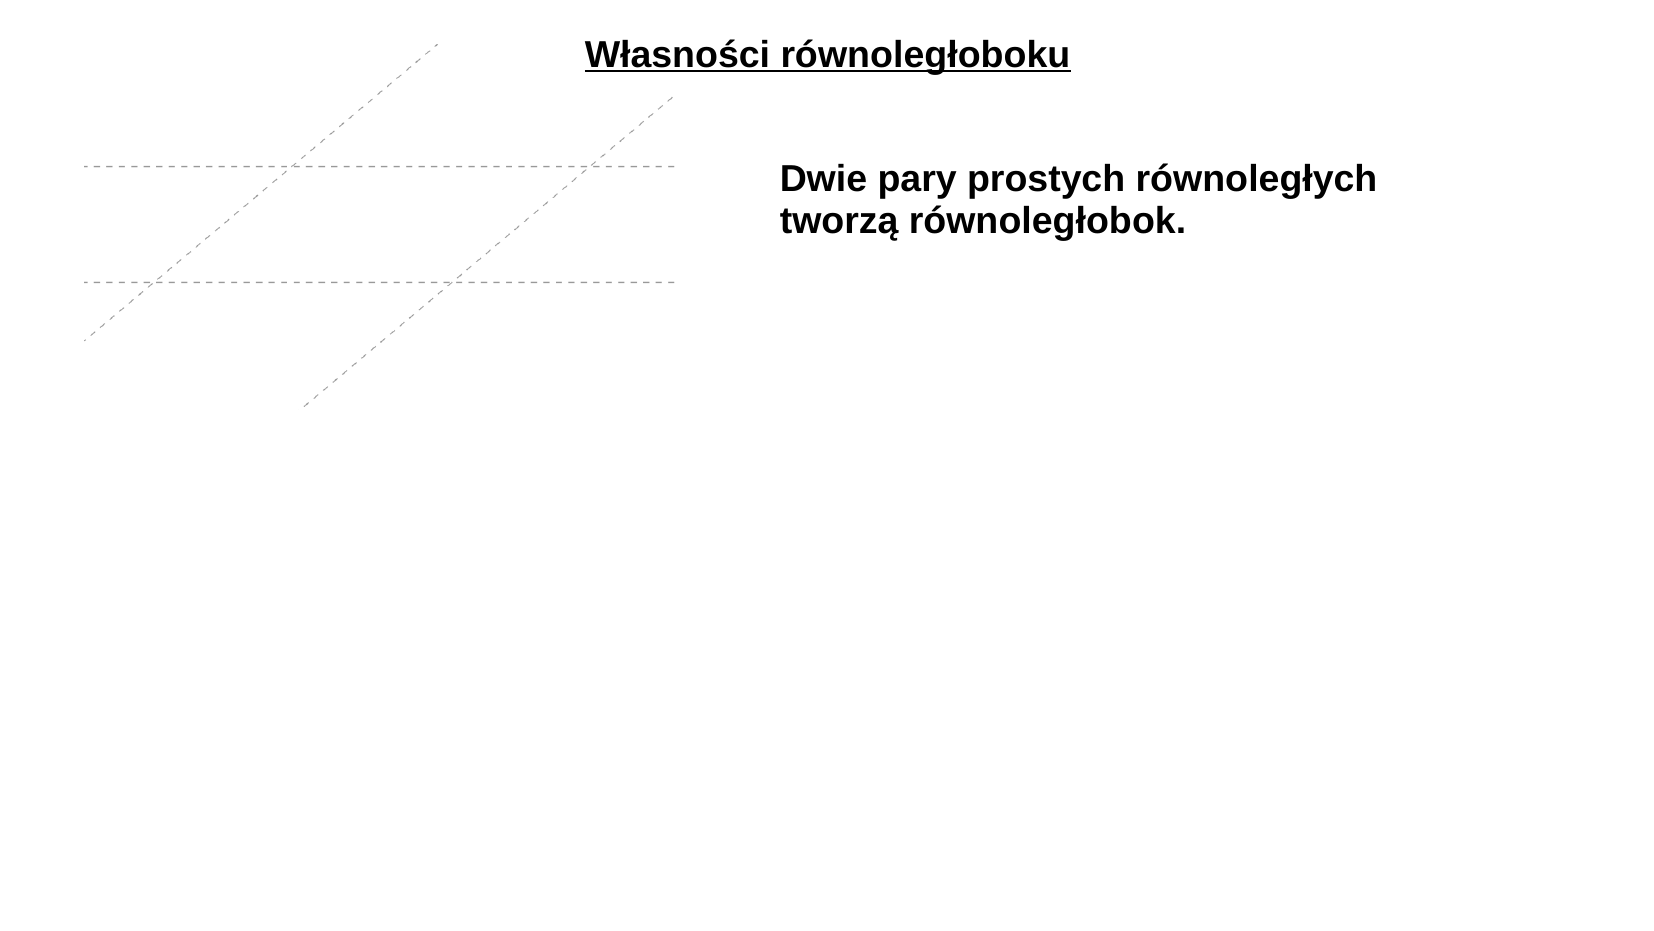

Własności równoległoboku
Dwie pary prostych równoległych tworzą równoległobok.